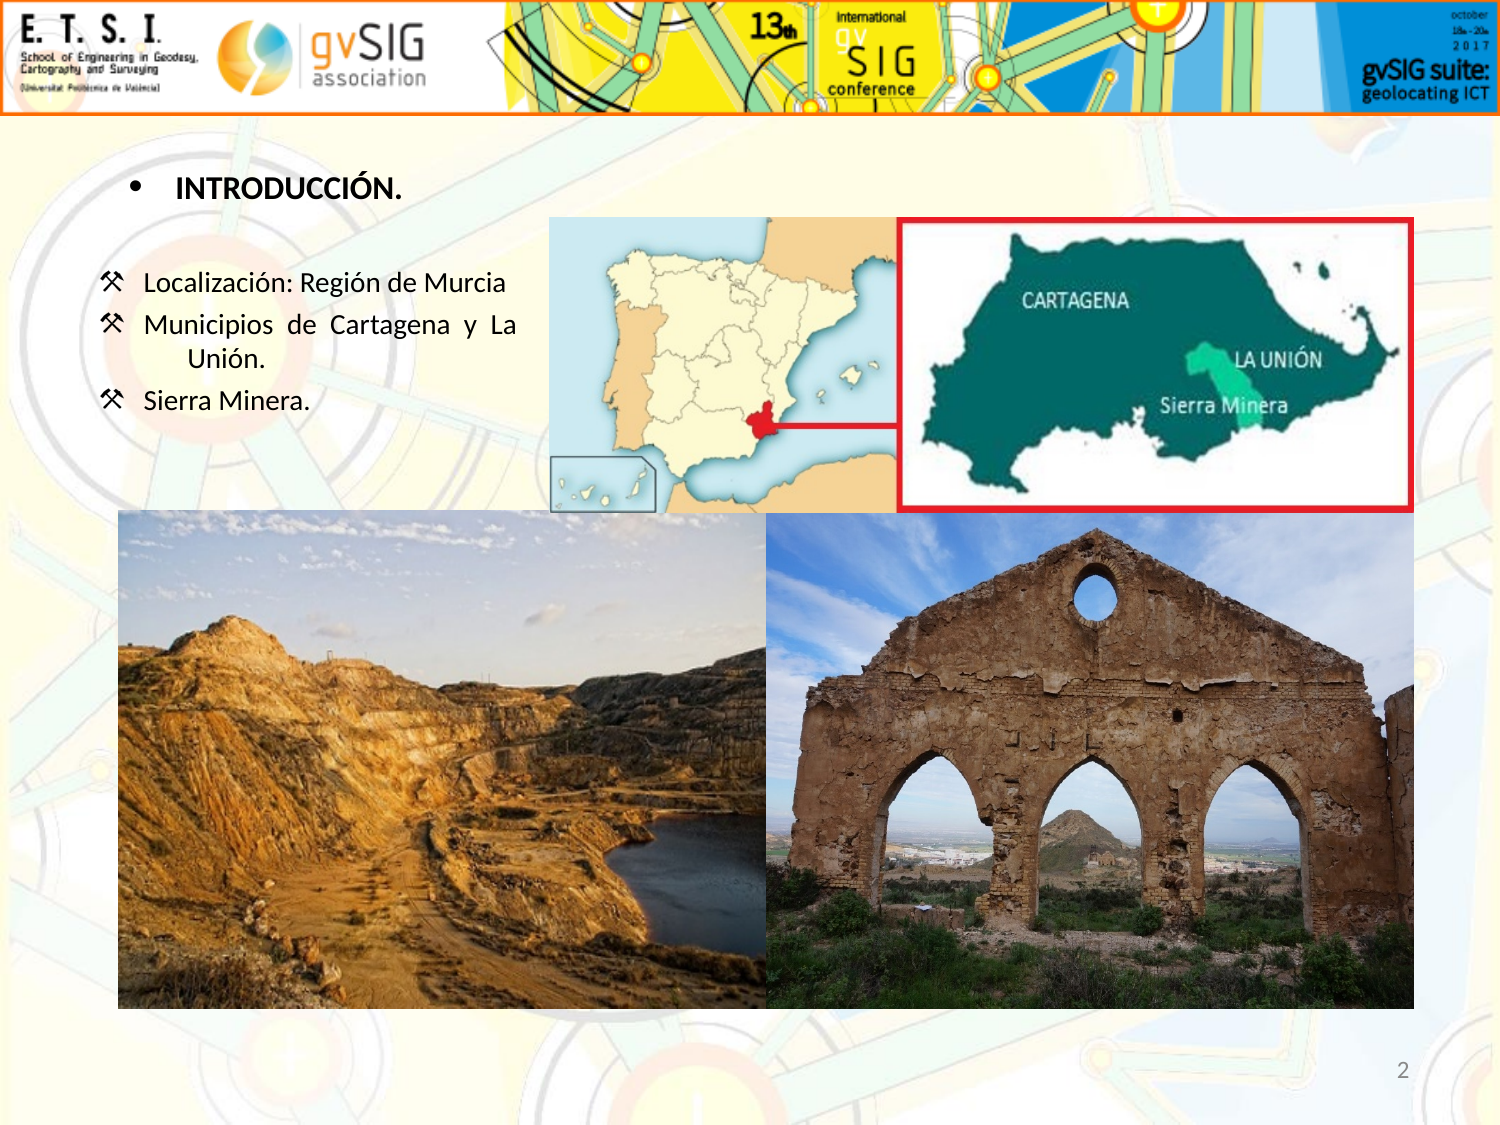

INTRODUCCIÓN.
Localización: Región de Murcia
Municipios de Cartagena y La Unión.
Sierra Minera.